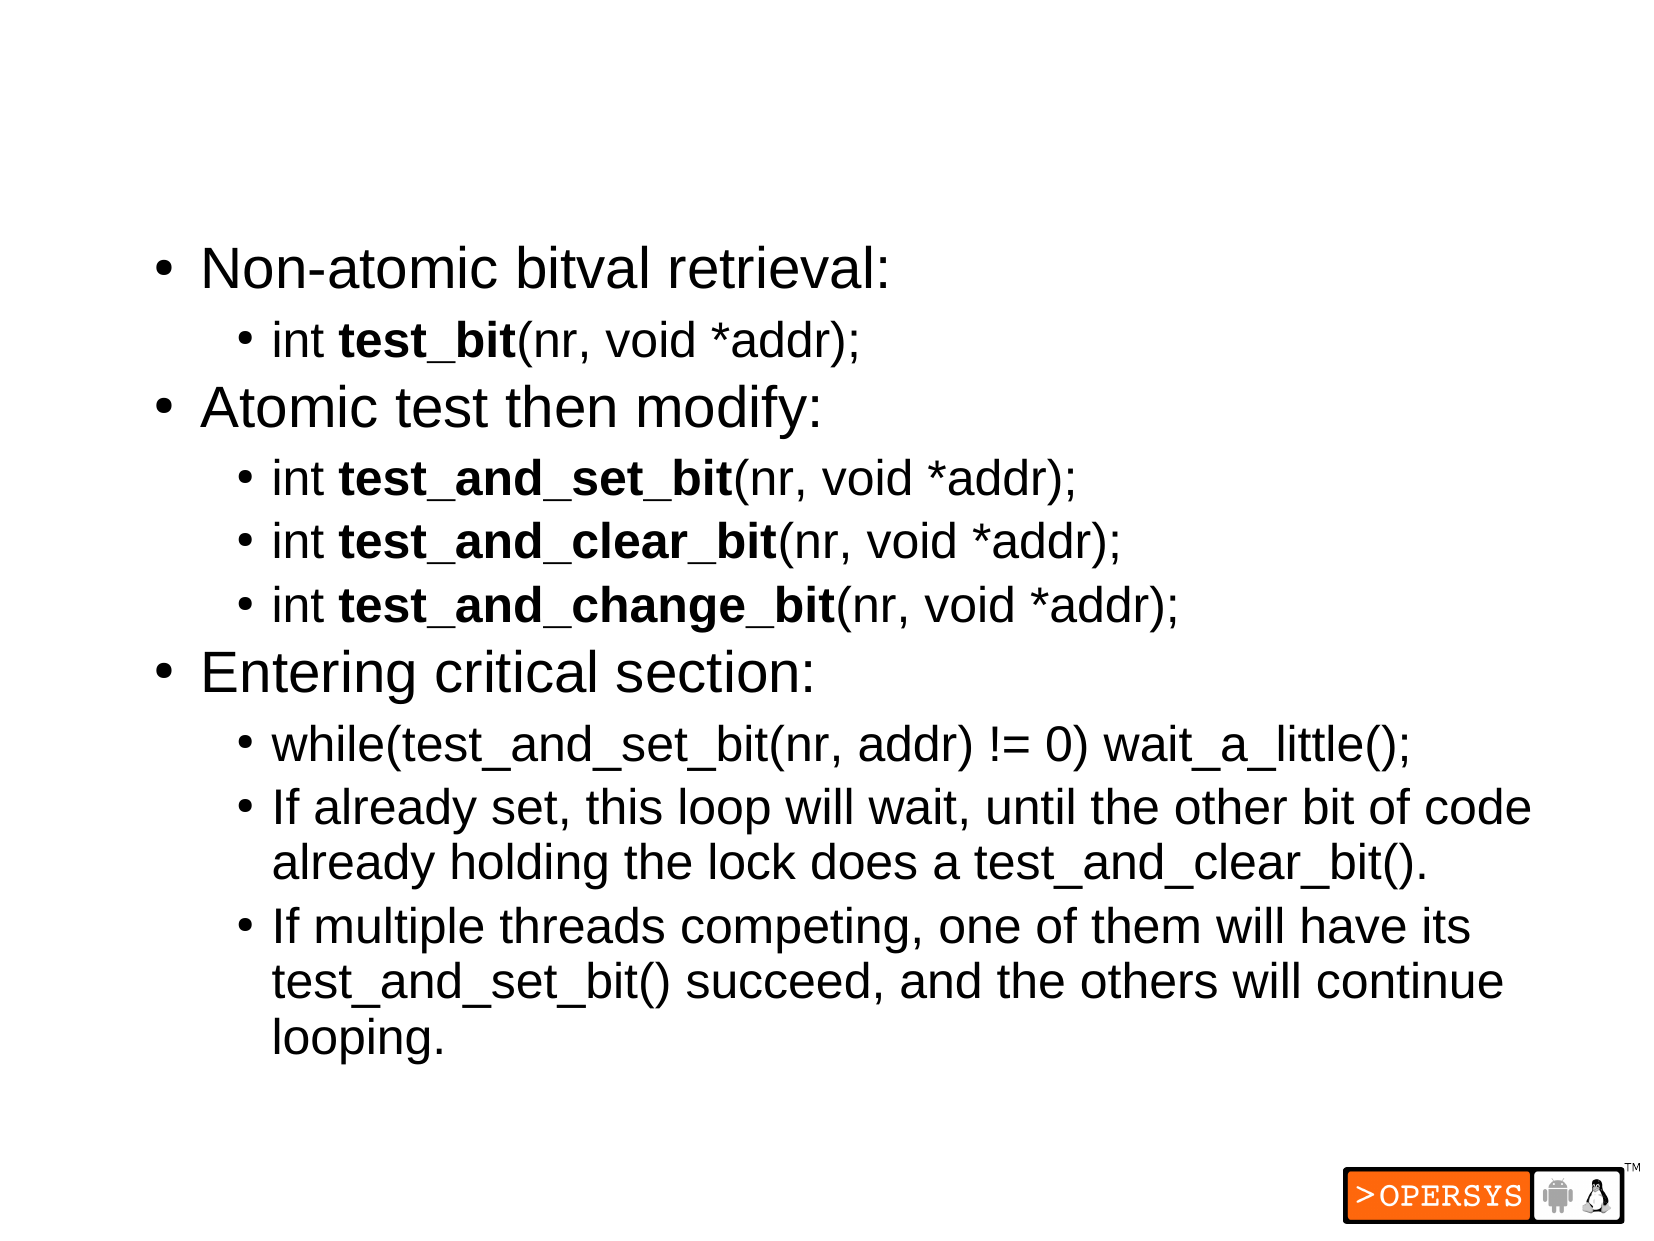

# Non-atomic bitval retrieval:
int test_bit(nr, void *addr);
Atomic test then modify:
int test_and_set_bit(nr, void *addr);
int test_and_clear_bit(nr, void *addr);
int test_and_change_bit(nr, void *addr);
Entering critical section:
while(test_and_set_bit(nr, addr) != 0) wait_a_little();
If already set, this loop will wait, until the other bit of code already holding the lock does a test_and_clear_bit().
If multiple threads competing, one of them will have its test_and_set_bit() succeed, and the others will continue looping.